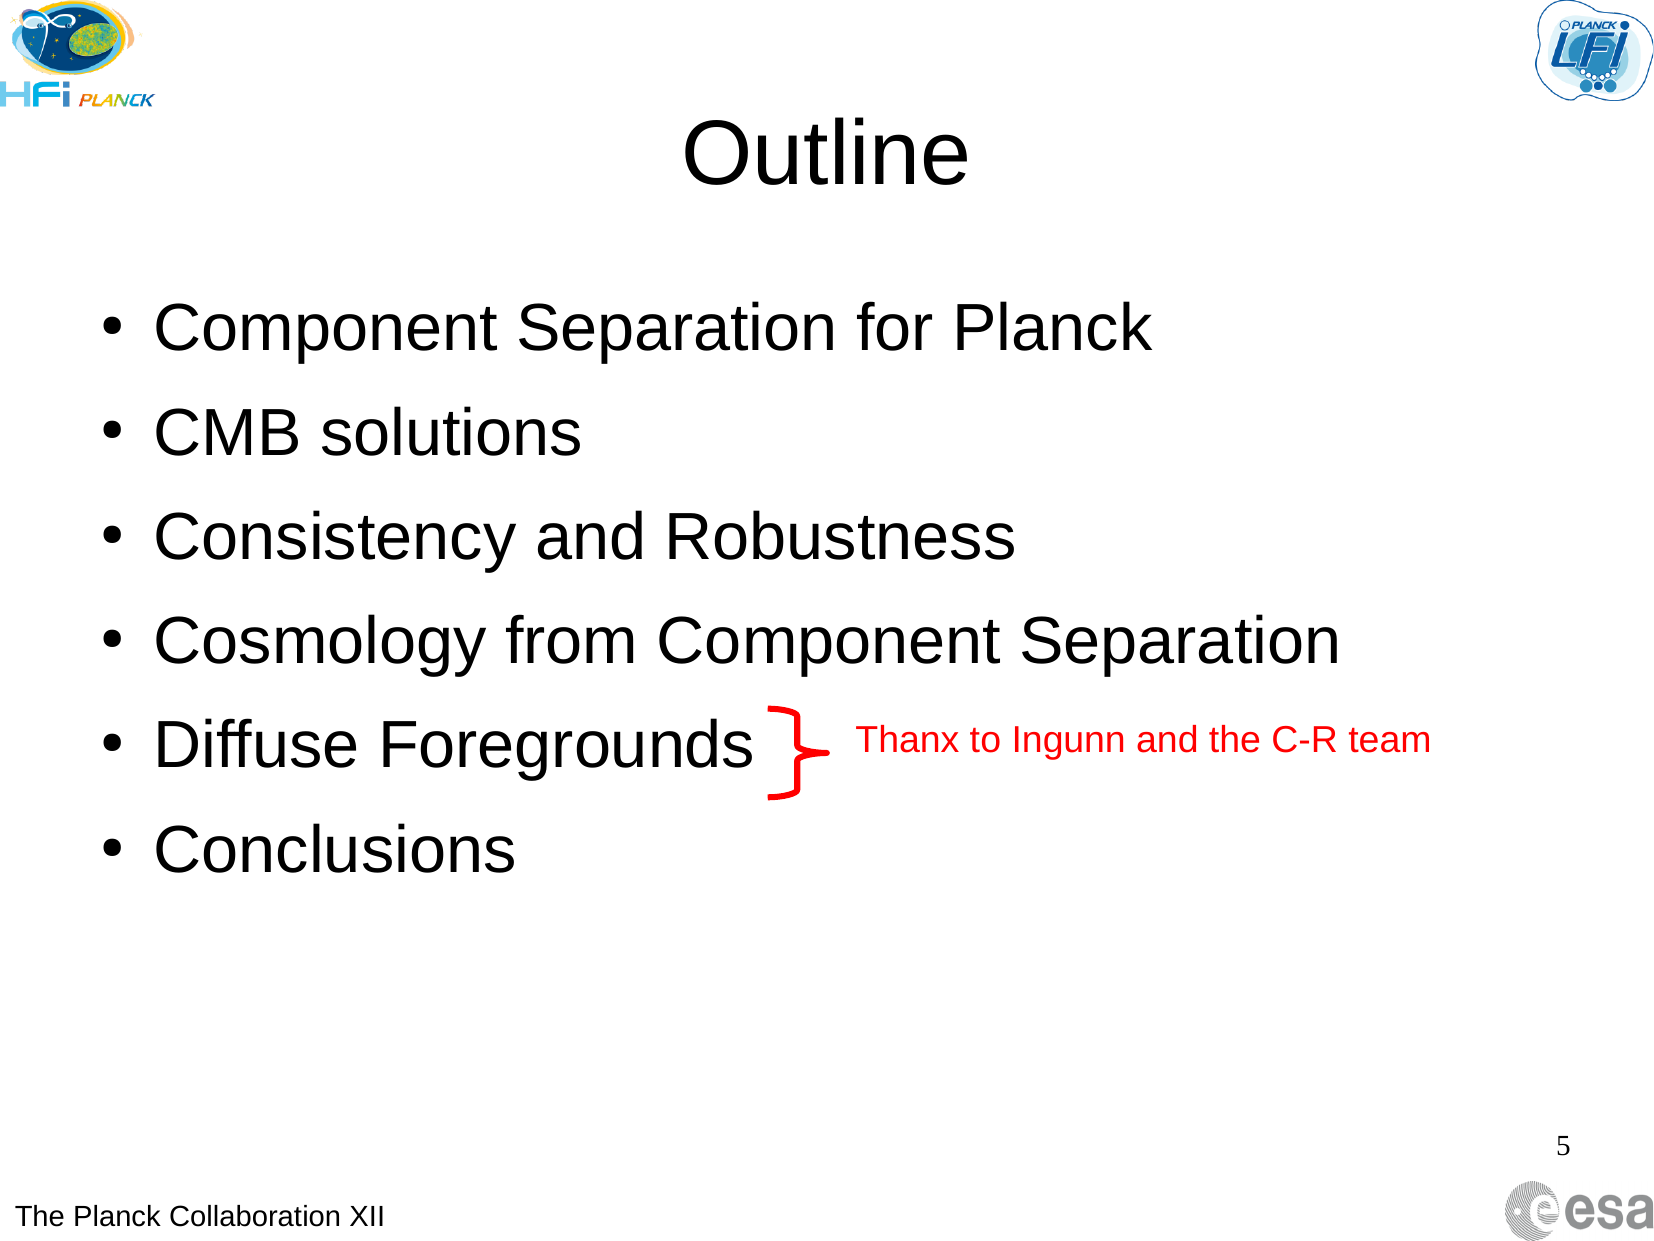

Outline
# Component Separation for Planck
CMB solutions
Consistency and Robustness
Cosmology from Component Separation
Diffuse Foregrounds
Conclusions
Thanx to Ingunn and the C-R team
5
The Planck Collaboration XII